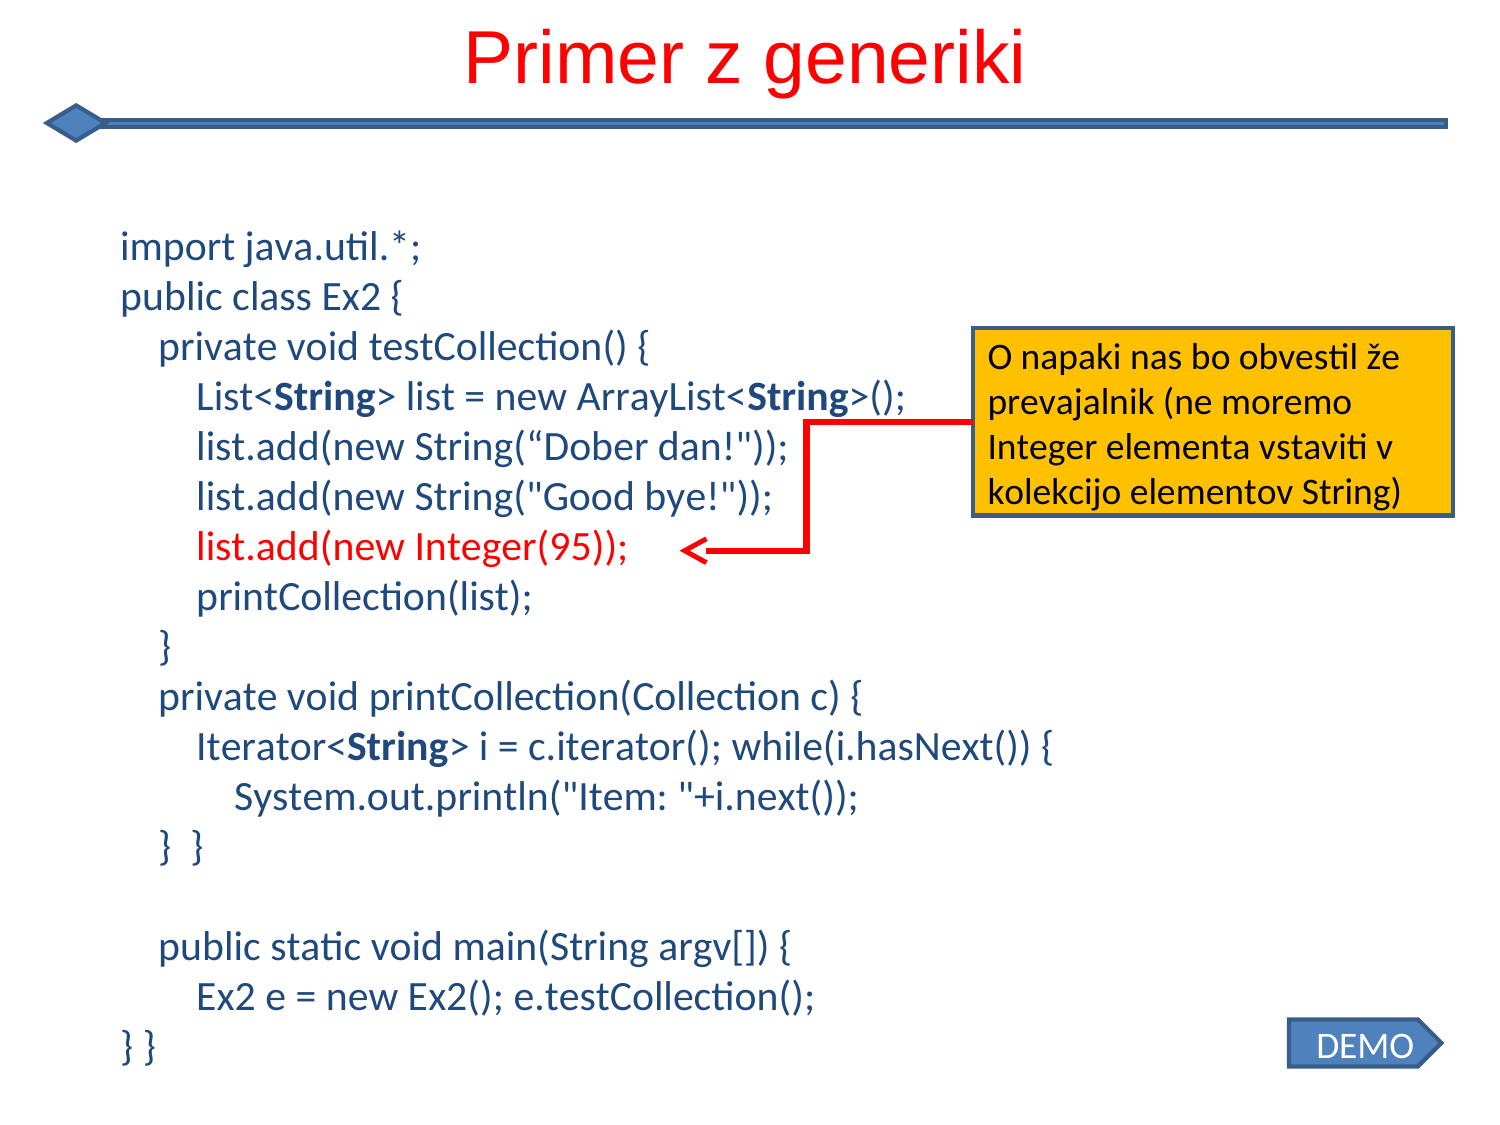

# Primer z generiki
import java.util.*;
public class Ex2 {
 private void testCollection() {
 List<String> list = new ArrayList<String>();
 list.add(new String(“Dober dan!"));
 list.add(new String("Good bye!"));
 list.add(new Integer(95));
 printCollection(list);
 }
 private void printCollection(Collection c) {
 Iterator<String> i = c.iterator(); while(i.hasNext()) {
 System.out.println("Item: "+i.next());
 } }
 public static void main(String argv[]) {
 Ex2 e = new Ex2(); e.testCollection();
} }
O napaki nas bo obvestil že prevajalnik (ne moremo Integer elementa vstaviti v kolekcijo elementov String)
DEMO